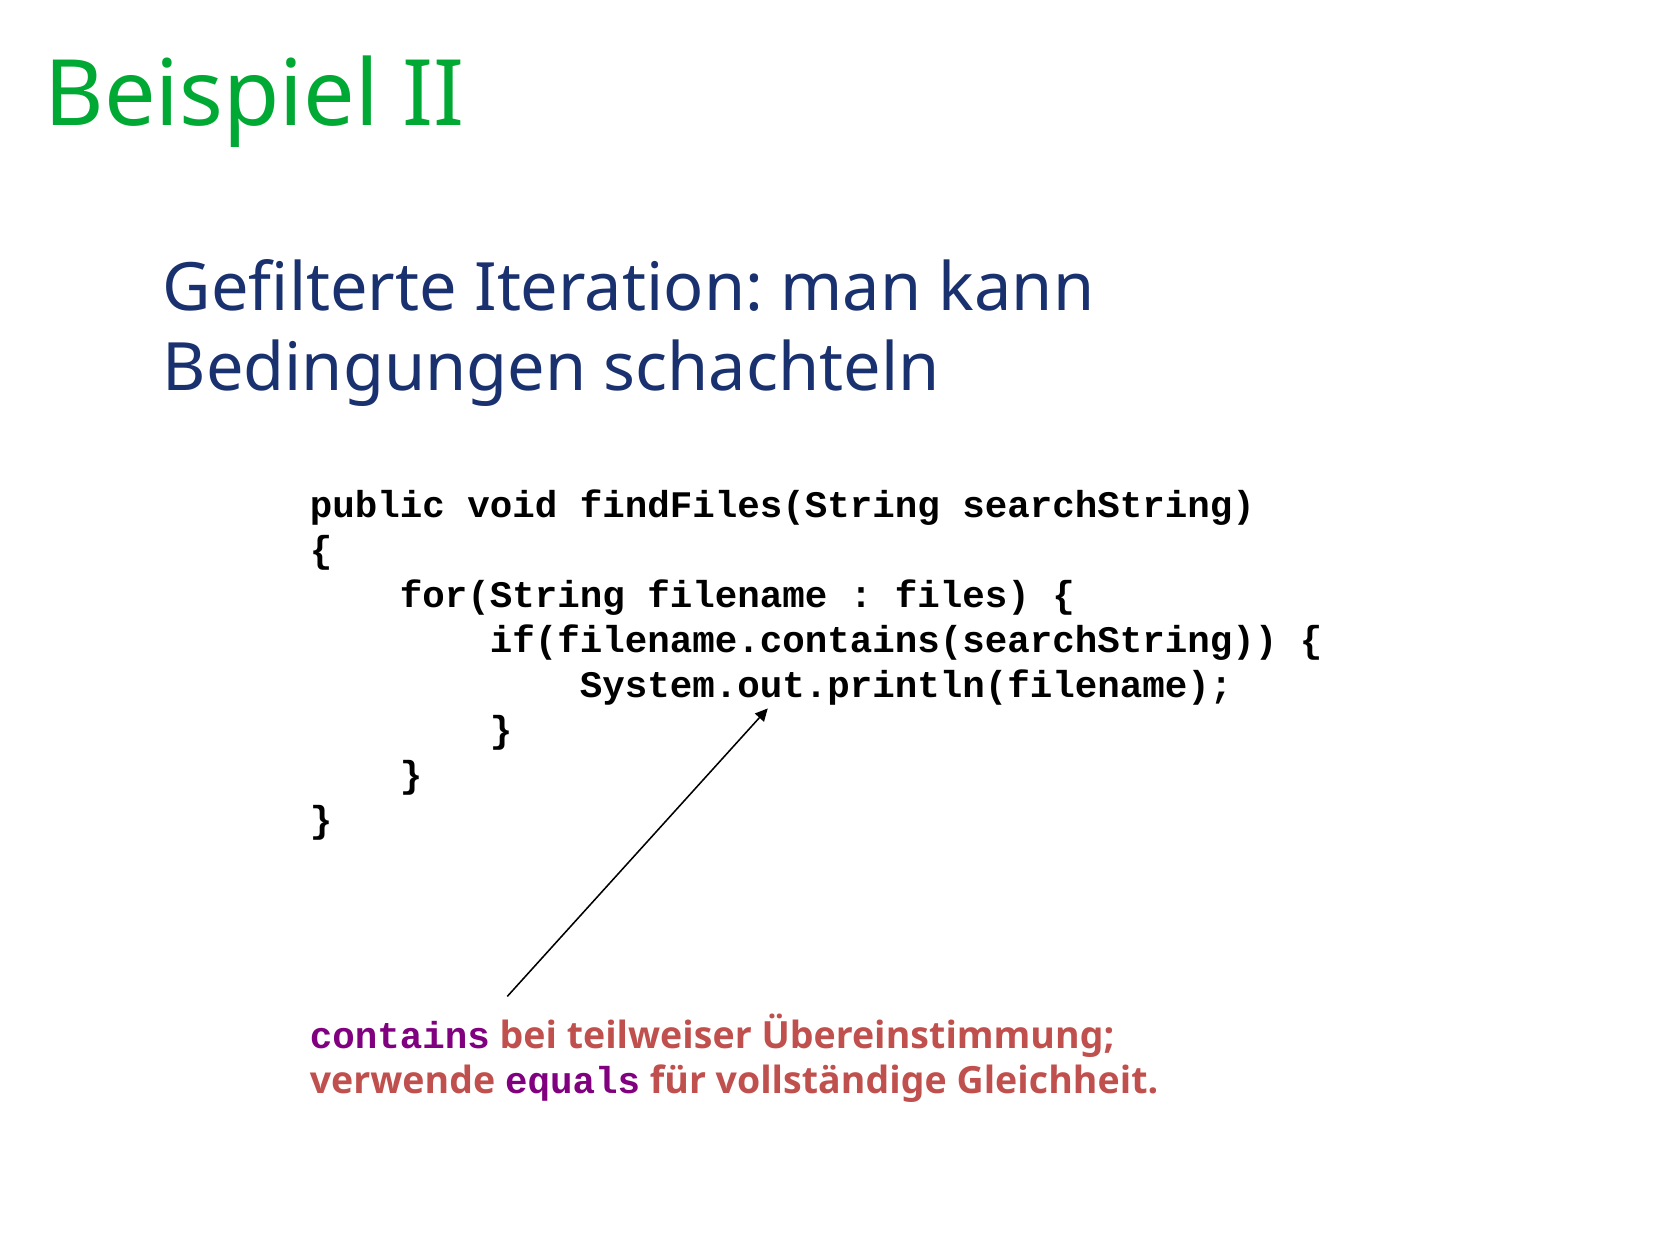

Beispiel II
# Gefilterte Iteration: man kann Bedingungen schachteln
public void findFiles(String searchString)
{
 for(String filename : files) {
 if(filename.contains(searchString)) {
 System.out.println(filename);
 }
 }
}
contains bei teilweiser Übereinstimmung; verwende equals für vollständige Gleichheit.